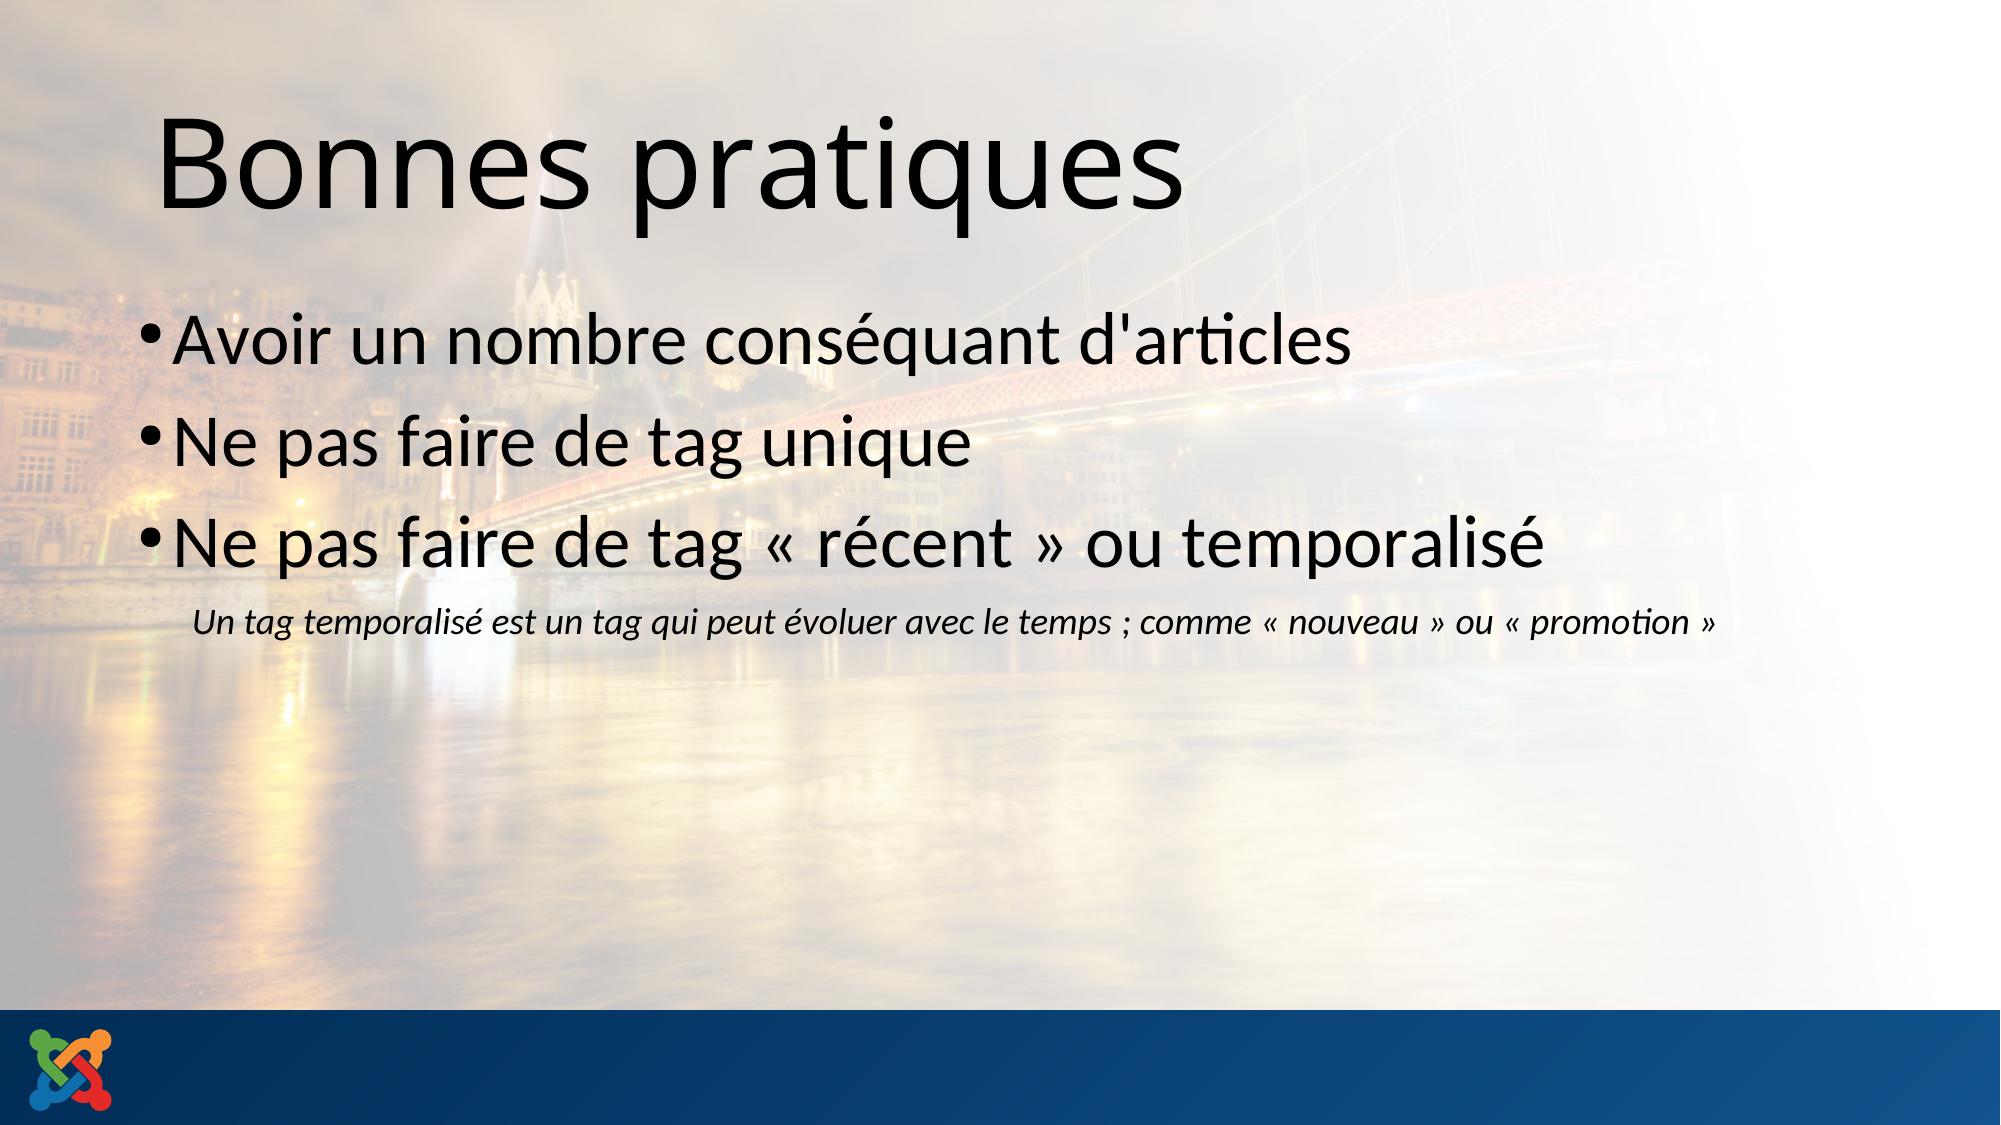

# Bonnes pratiques
Avoir un nombre conséquant d'articles
Ne pas faire de tag unique
Ne pas faire de tag « récent » ou temporalisé
Un tag temporalisé est un tag qui peut évoluer avec le temps ; comme « nouveau » ou « promotion »